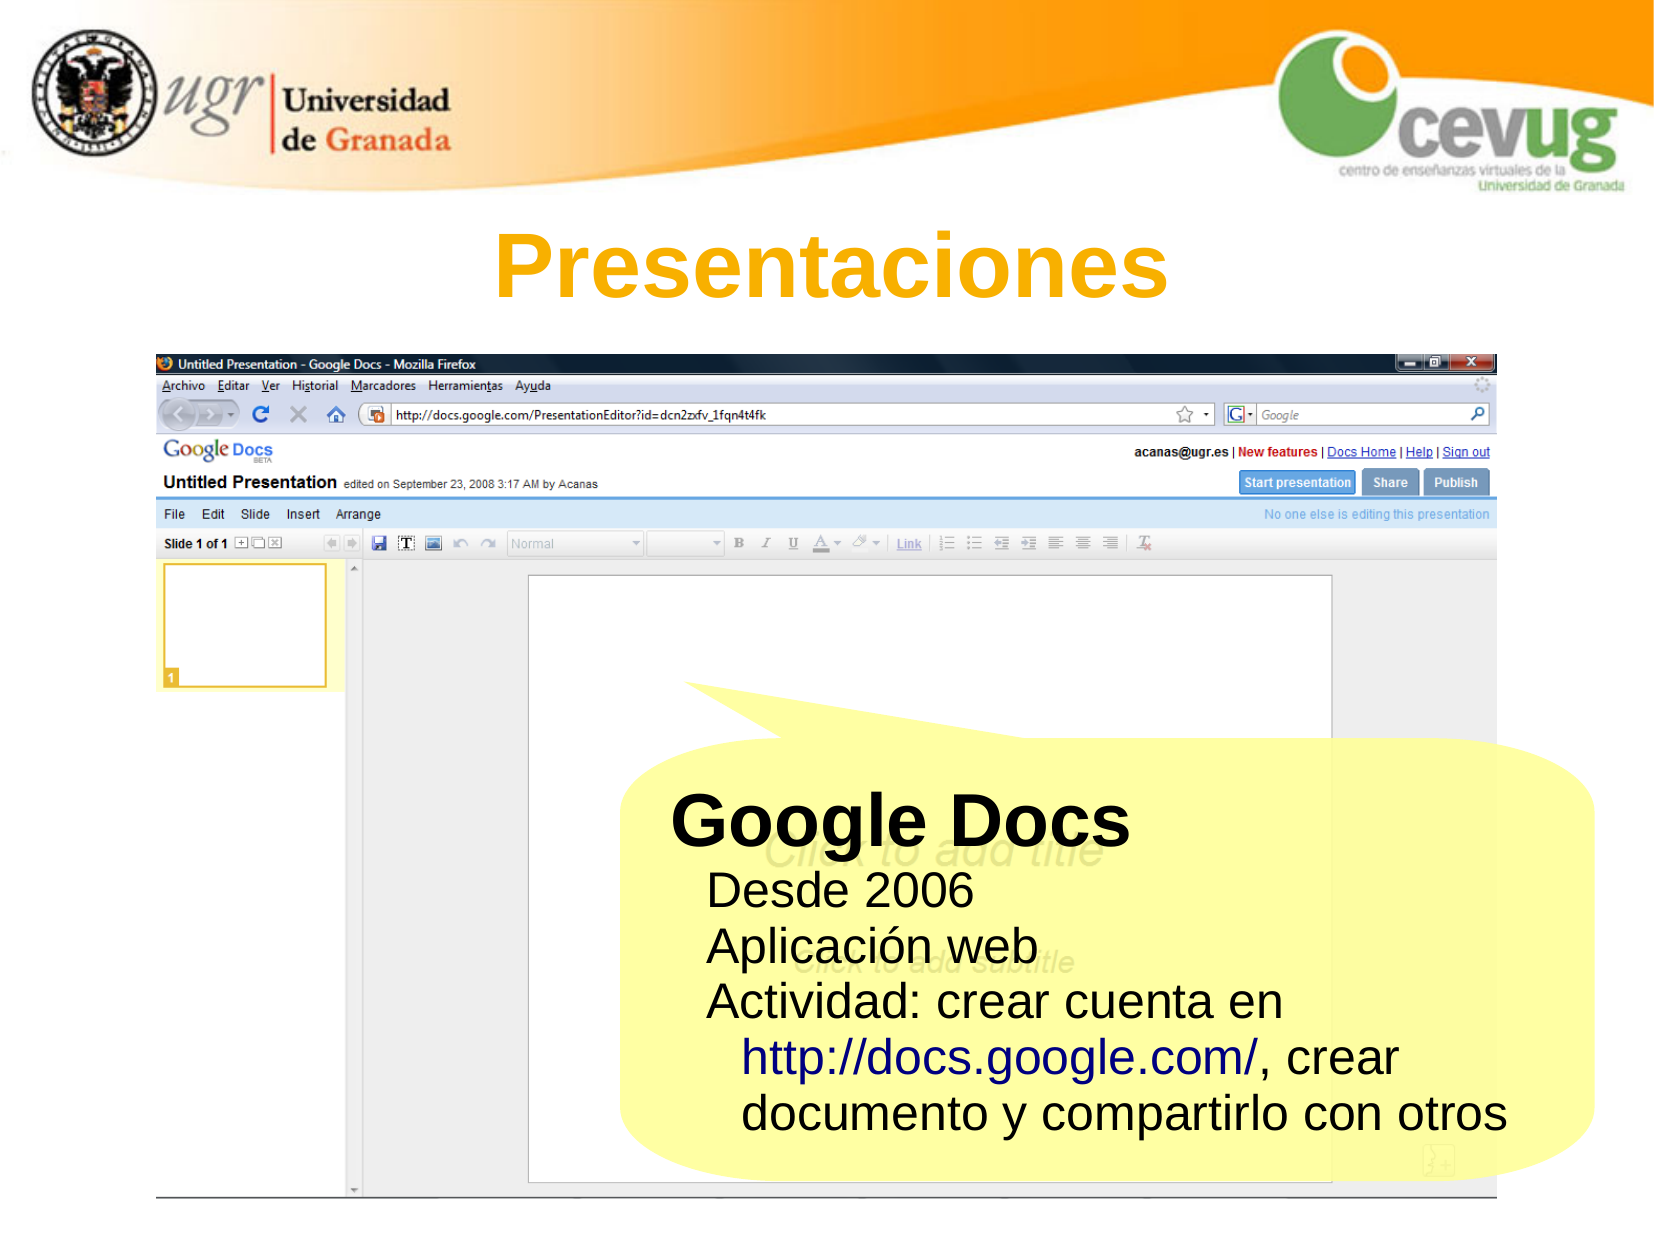

# Presentaciones
Google Docs
Desde 2006
Aplicación web
Actividad: crear cuenta en http://docs.google.com/, crear documento y compartirlo con otros